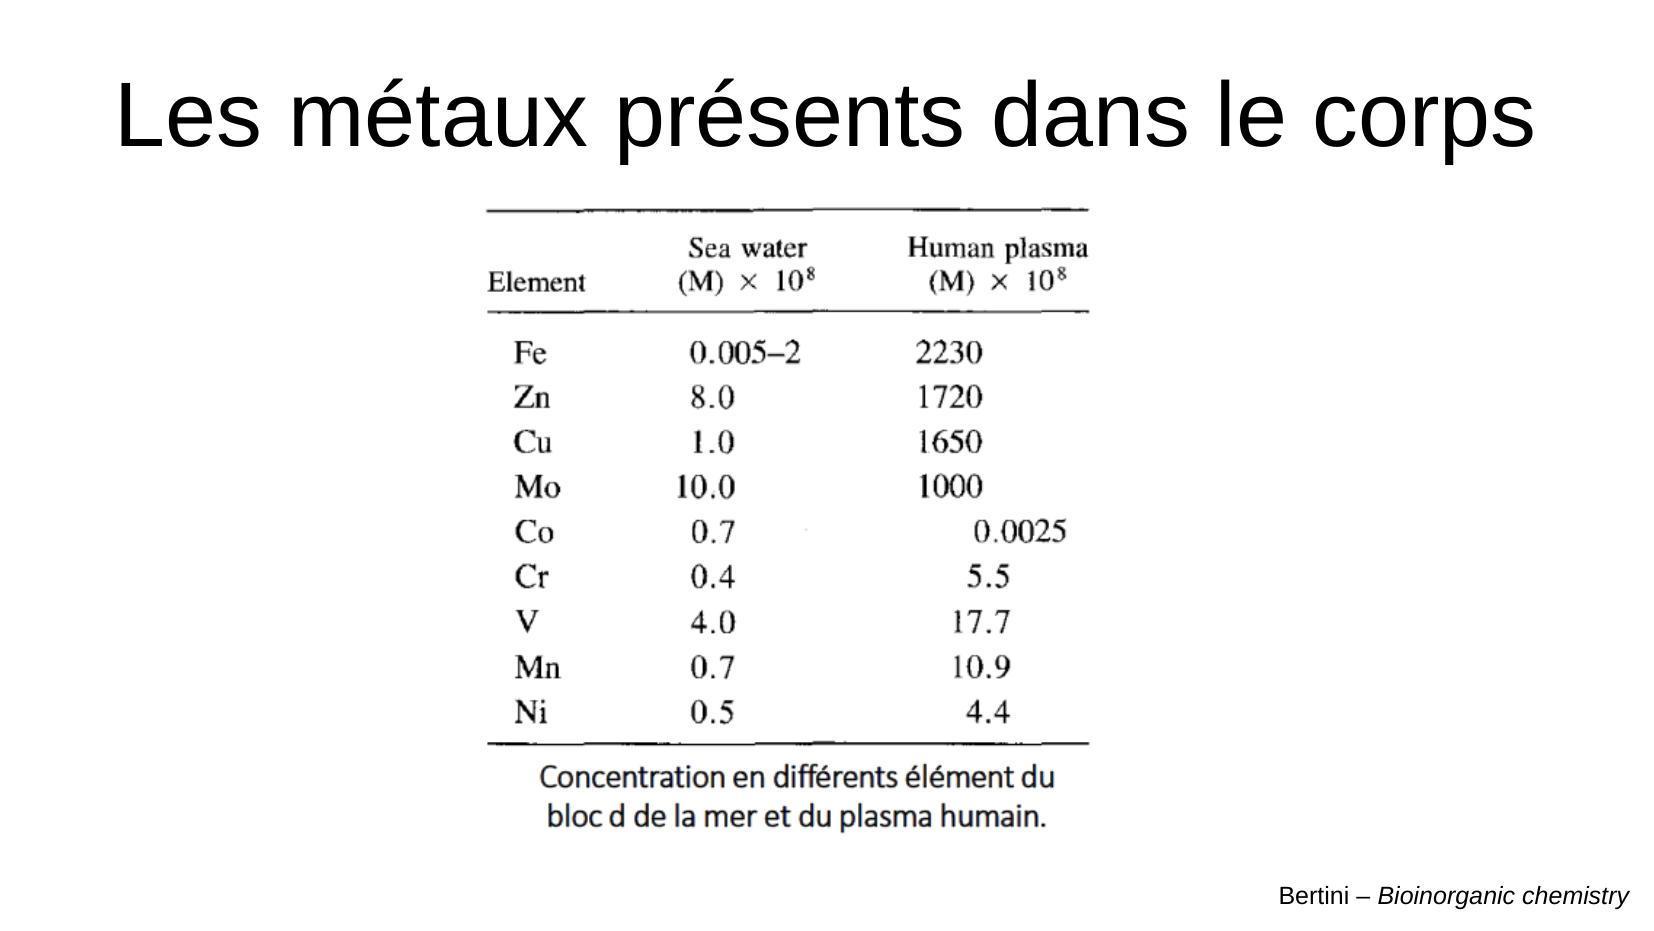

# Les métaux présents dans le corps
Bertini – Bioinorganic chemistry